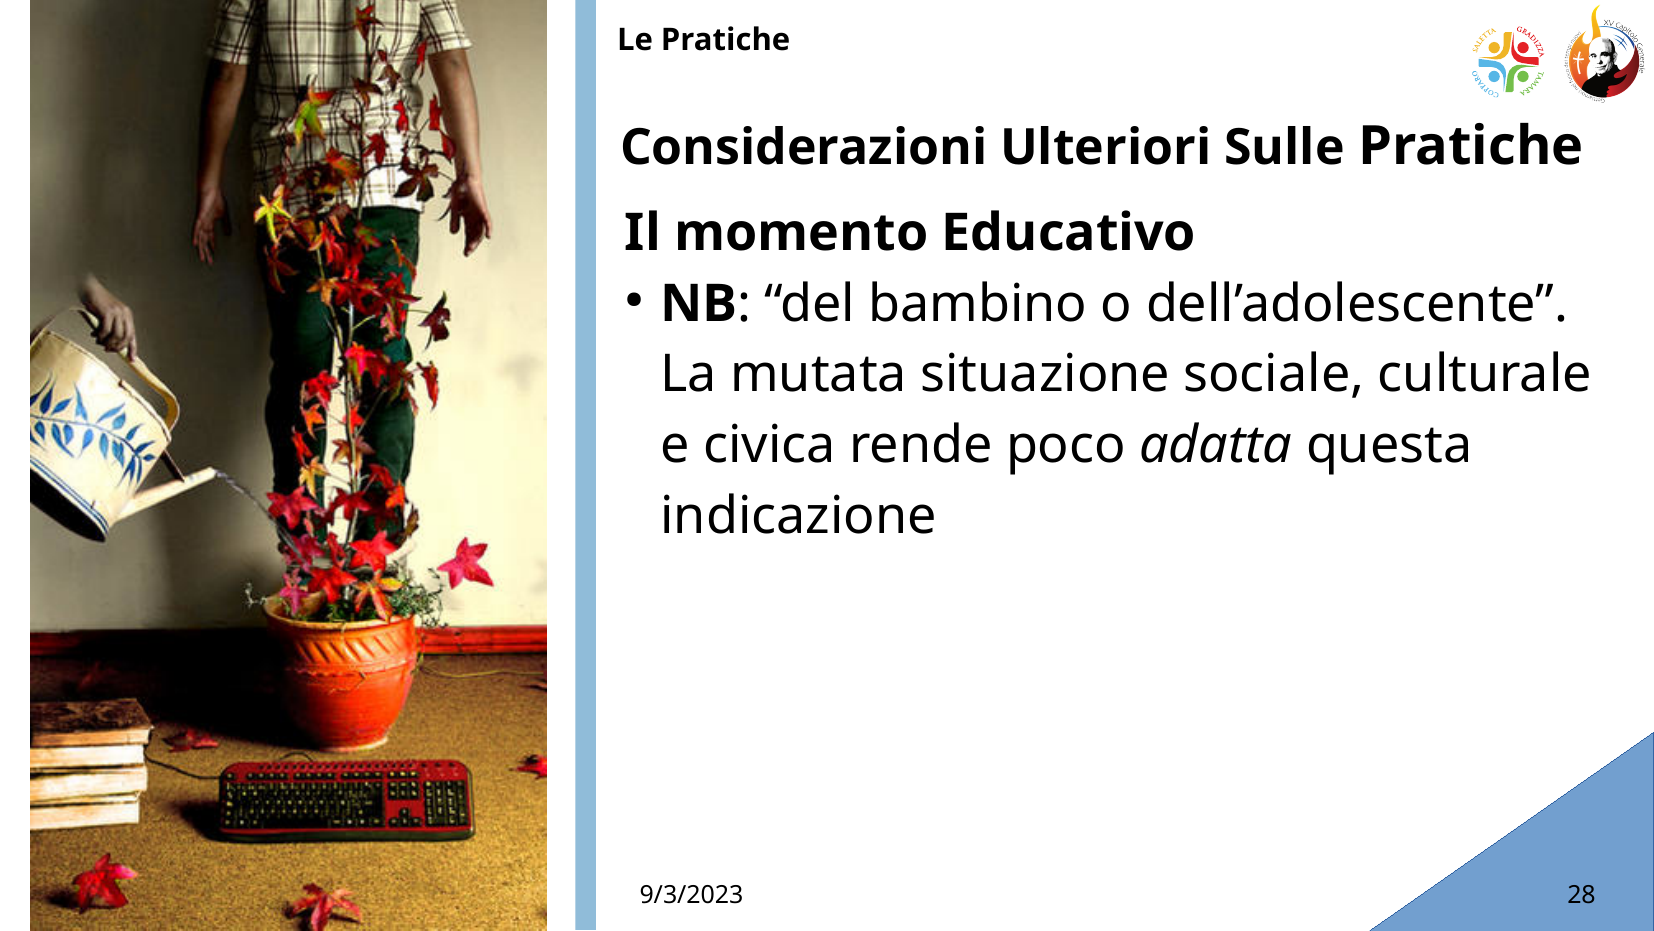

Le Pratiche
Considerazioni Ulteriori Sulle Pratiche
# Il momento Educativo
NB: “del bambino o dell’adolescente”. La mutata situazione sociale, culturale e civica rende poco adatta questa indicazione